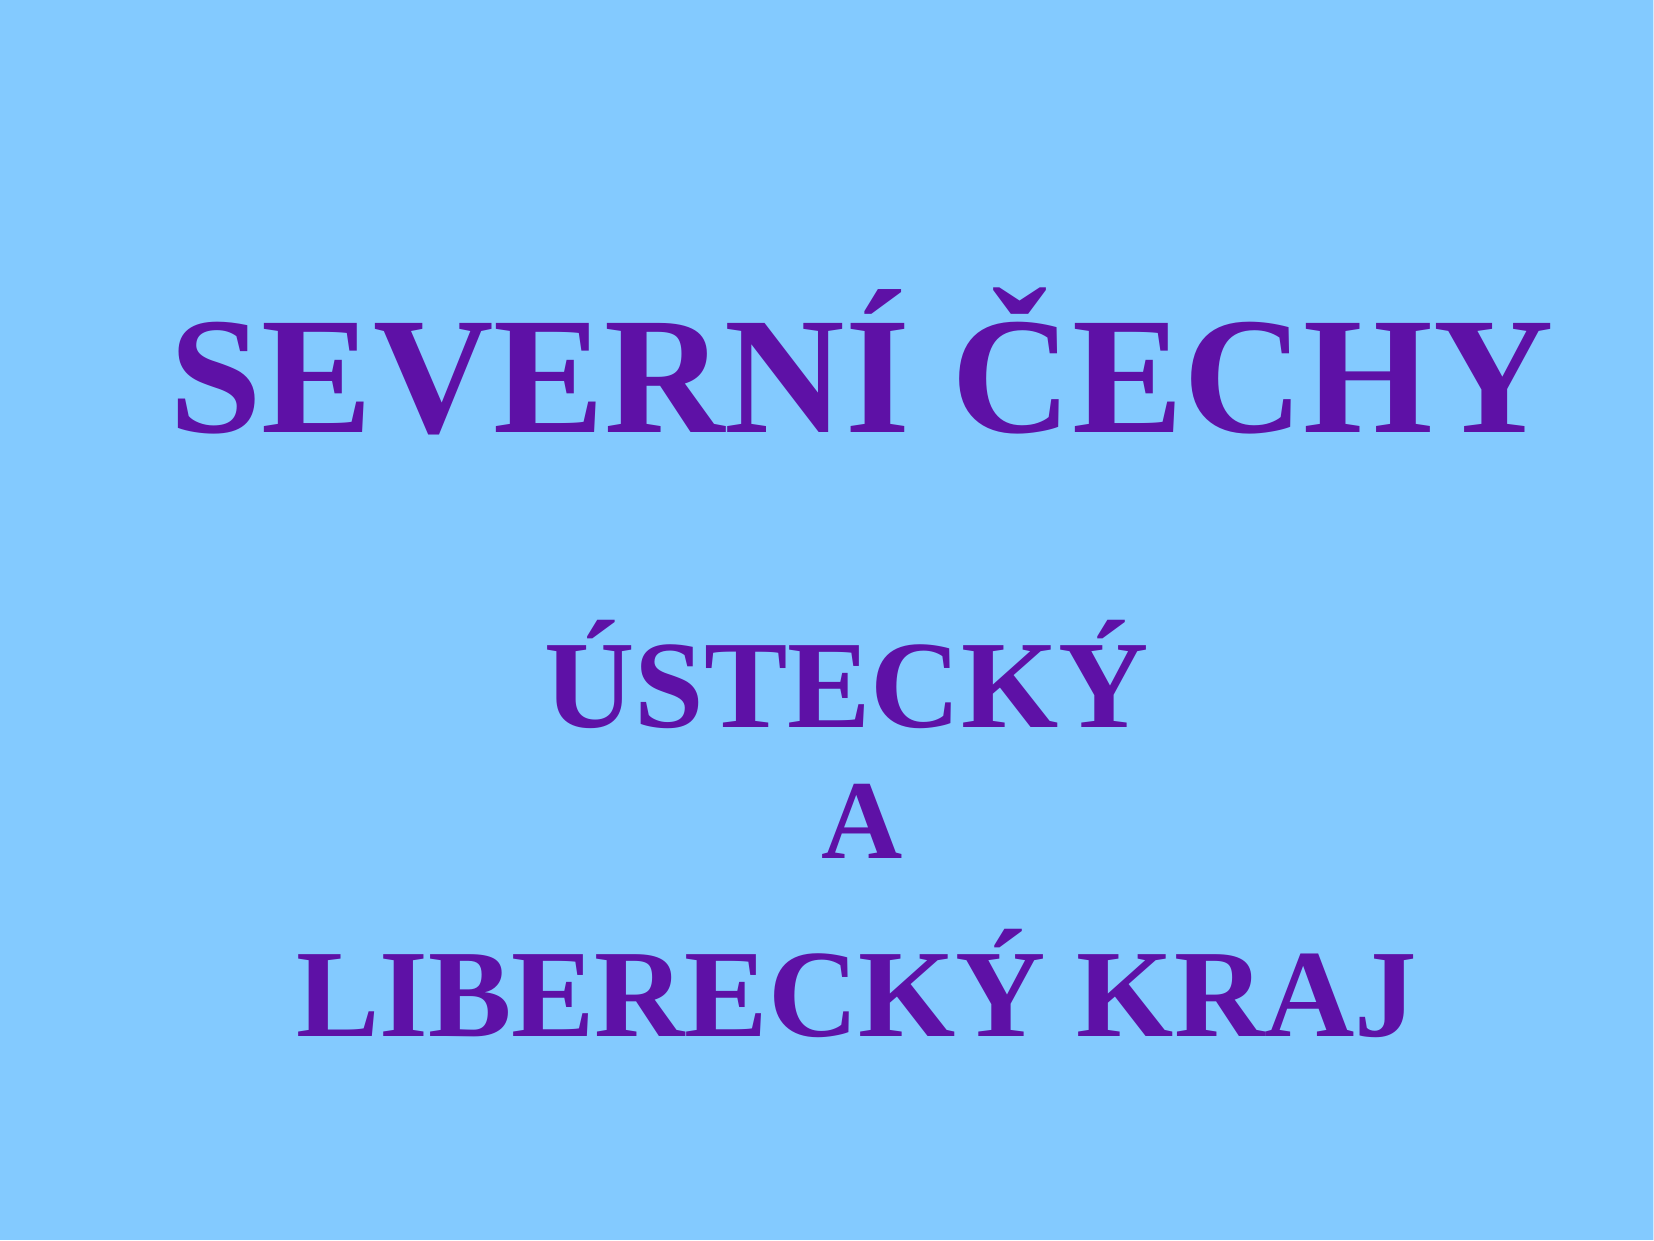

# SEVERNÍ ČECHY ÚSTECKÝ A LIBERECKÝ KRAJ